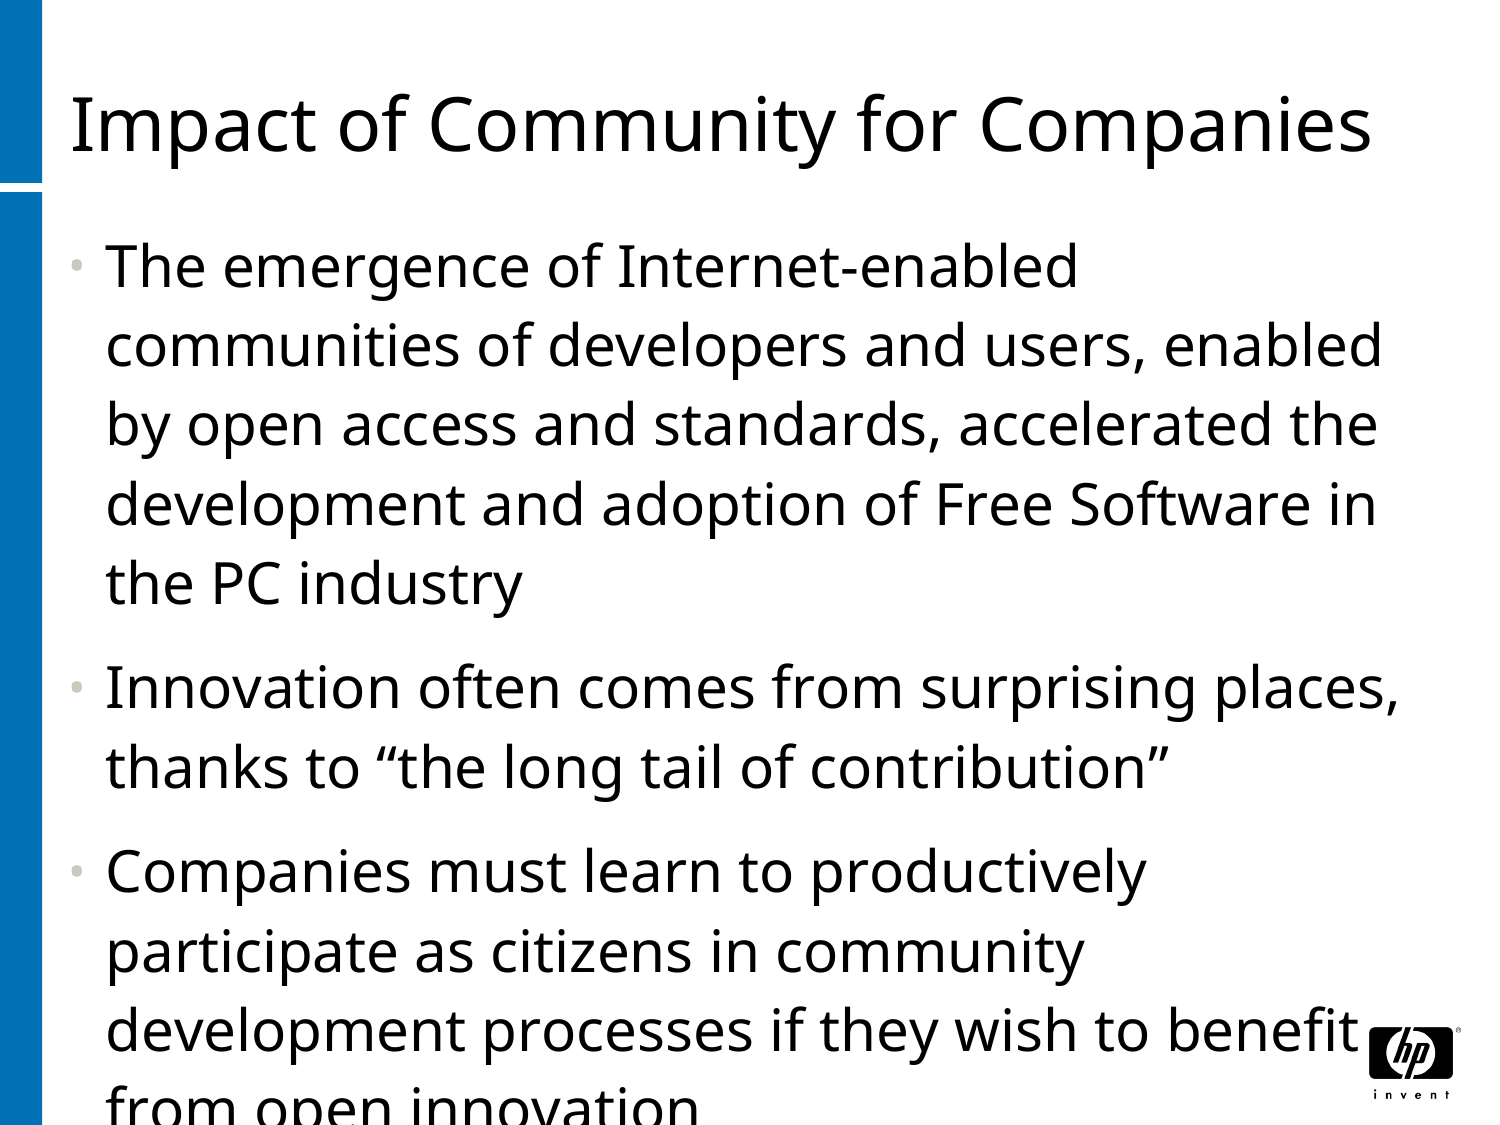

# Impact of Community for Companies
The emergence of Internet-enabled communities of developers and users, enabled by open access and standards, accelerated the development and adoption of Free Software in the PC industry
Innovation often comes from surprising places, thanks to “the long tail of contribution”
Companies must learn to productively participate as citizens in community development processes if they wish to benefit from open innovation